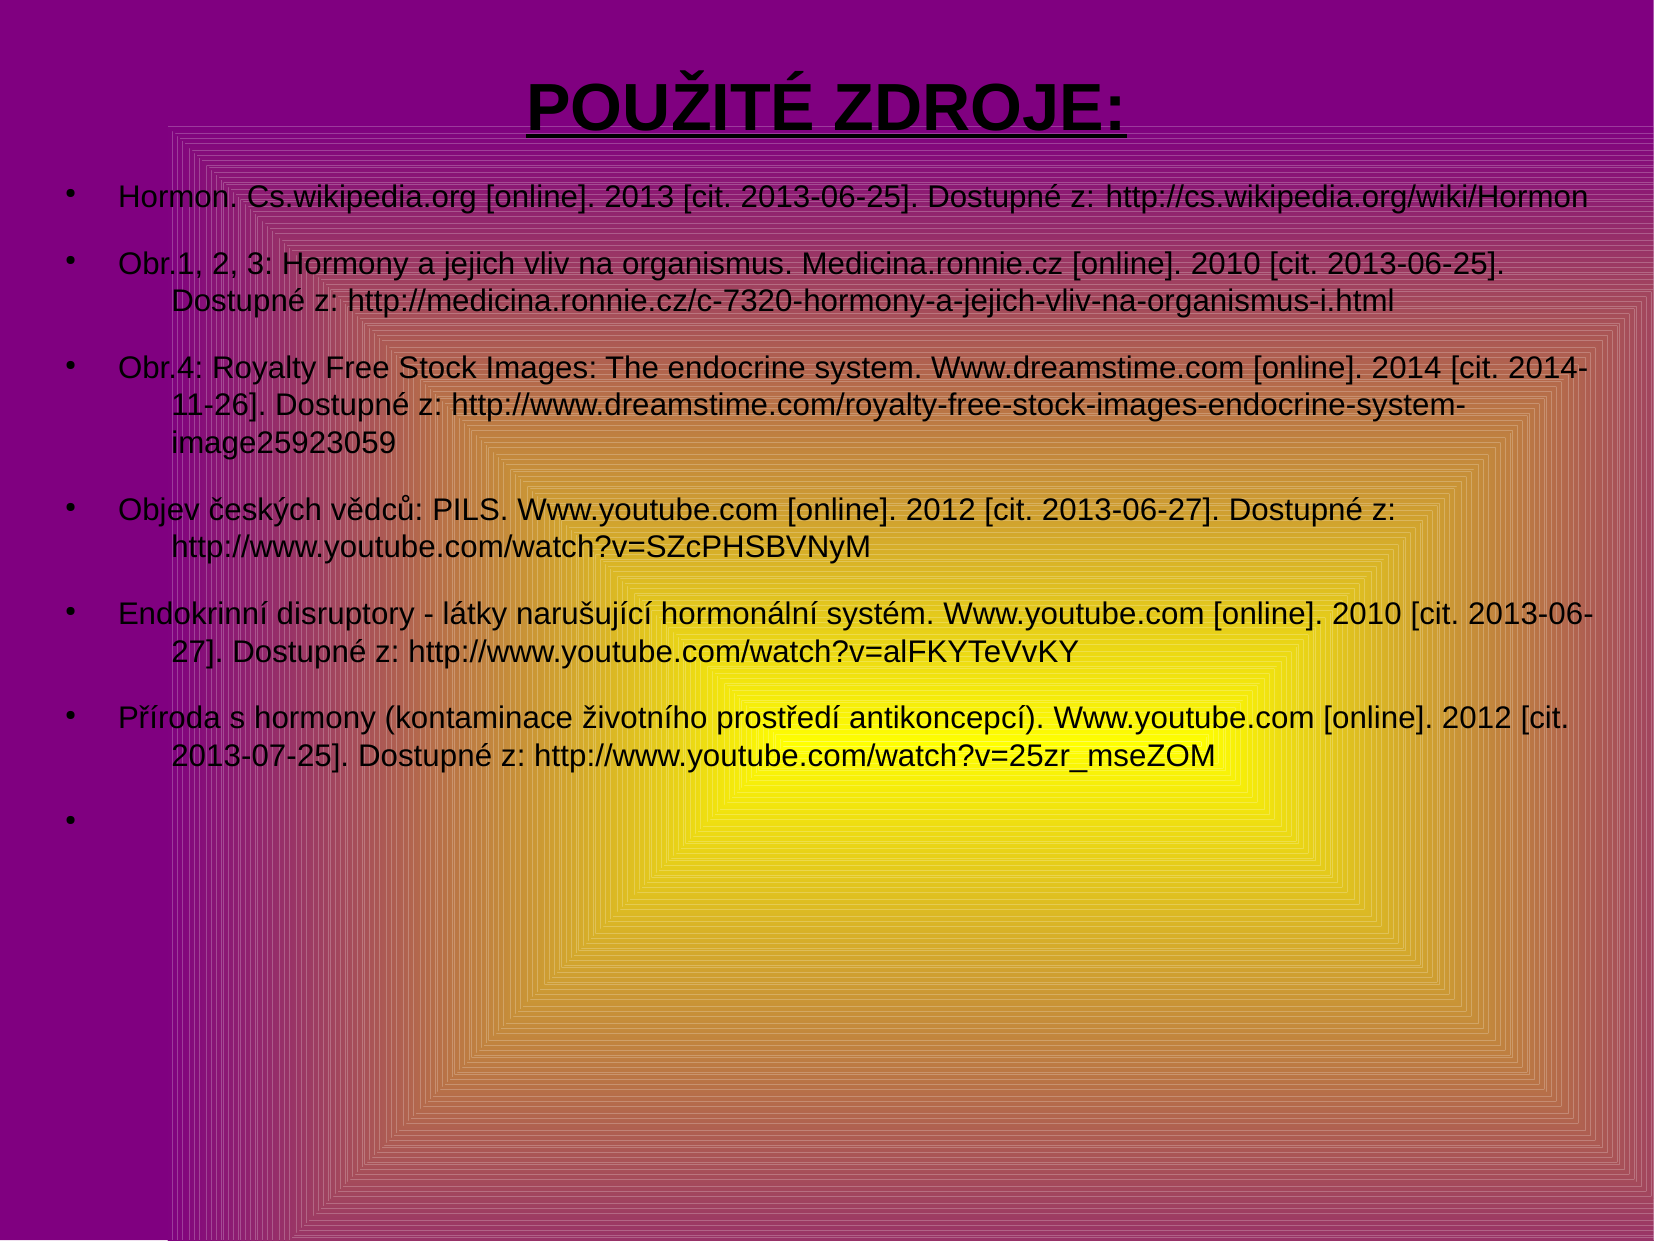

# POUŽITÉ ZDROJE:
Hormon. Cs.wikipedia.org [online]. 2013 [cit. 2013-06-25]. Dostupné z: http://cs.wikipedia.org/wiki/Hormon
Obr.1, 2, 3: Hormony a jejich vliv na organismus. Medicina.ronnie.cz [online]. 2010 [cit. 2013-06-25]. Dostupné z: http://medicina.ronnie.cz/c-7320-hormony-a-jejich-vliv-na-organismus-i.html
Obr.4: Royalty Free Stock Images: The endocrine system. Www.dreamstime.com [online]. 2014 [cit. 2014-11-26]. Dostupné z: http://www.dreamstime.com/royalty-free-stock-images-endocrine-system-image25923059
Objev českých vědců: PILS. Www.youtube.com [online]. 2012 [cit. 2013-06-27]. Dostupné z: http://www.youtube.com/watch?v=SZcPHSBVNyM
Endokrinní disruptory - látky narušující hormonální systém. Www.youtube.com [online]. 2010 [cit. 2013-06-27]. Dostupné z: http://www.youtube.com/watch?v=alFKYTeVvKY
Příroda s hormony (kontaminace životního prostředí antikoncepcí). Www.youtube.com [online]. 2012 [cit. 2013-07-25]. Dostupné z: http://www.youtube.com/watch?v=25zr_mseZOM